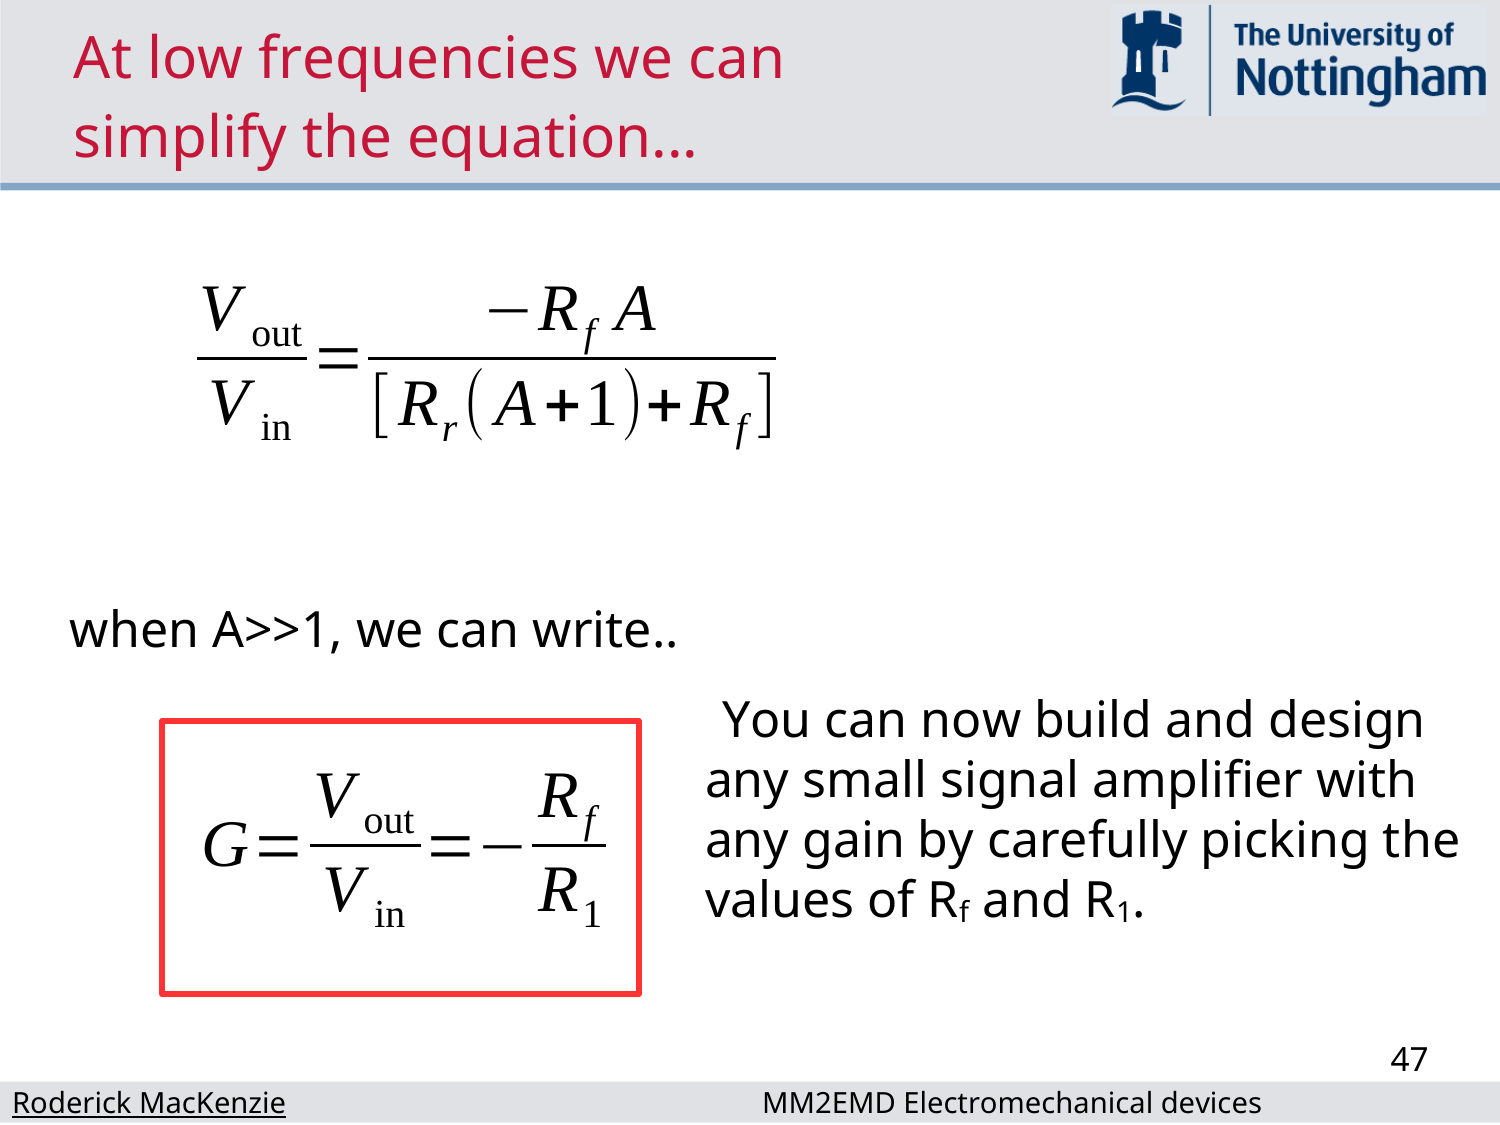

# At low frequencies we can simplify the equation...
when A>>1, we can write..
You can now build and design any small signal amplifier with any gain by carefully picking the values of Rf and R1.